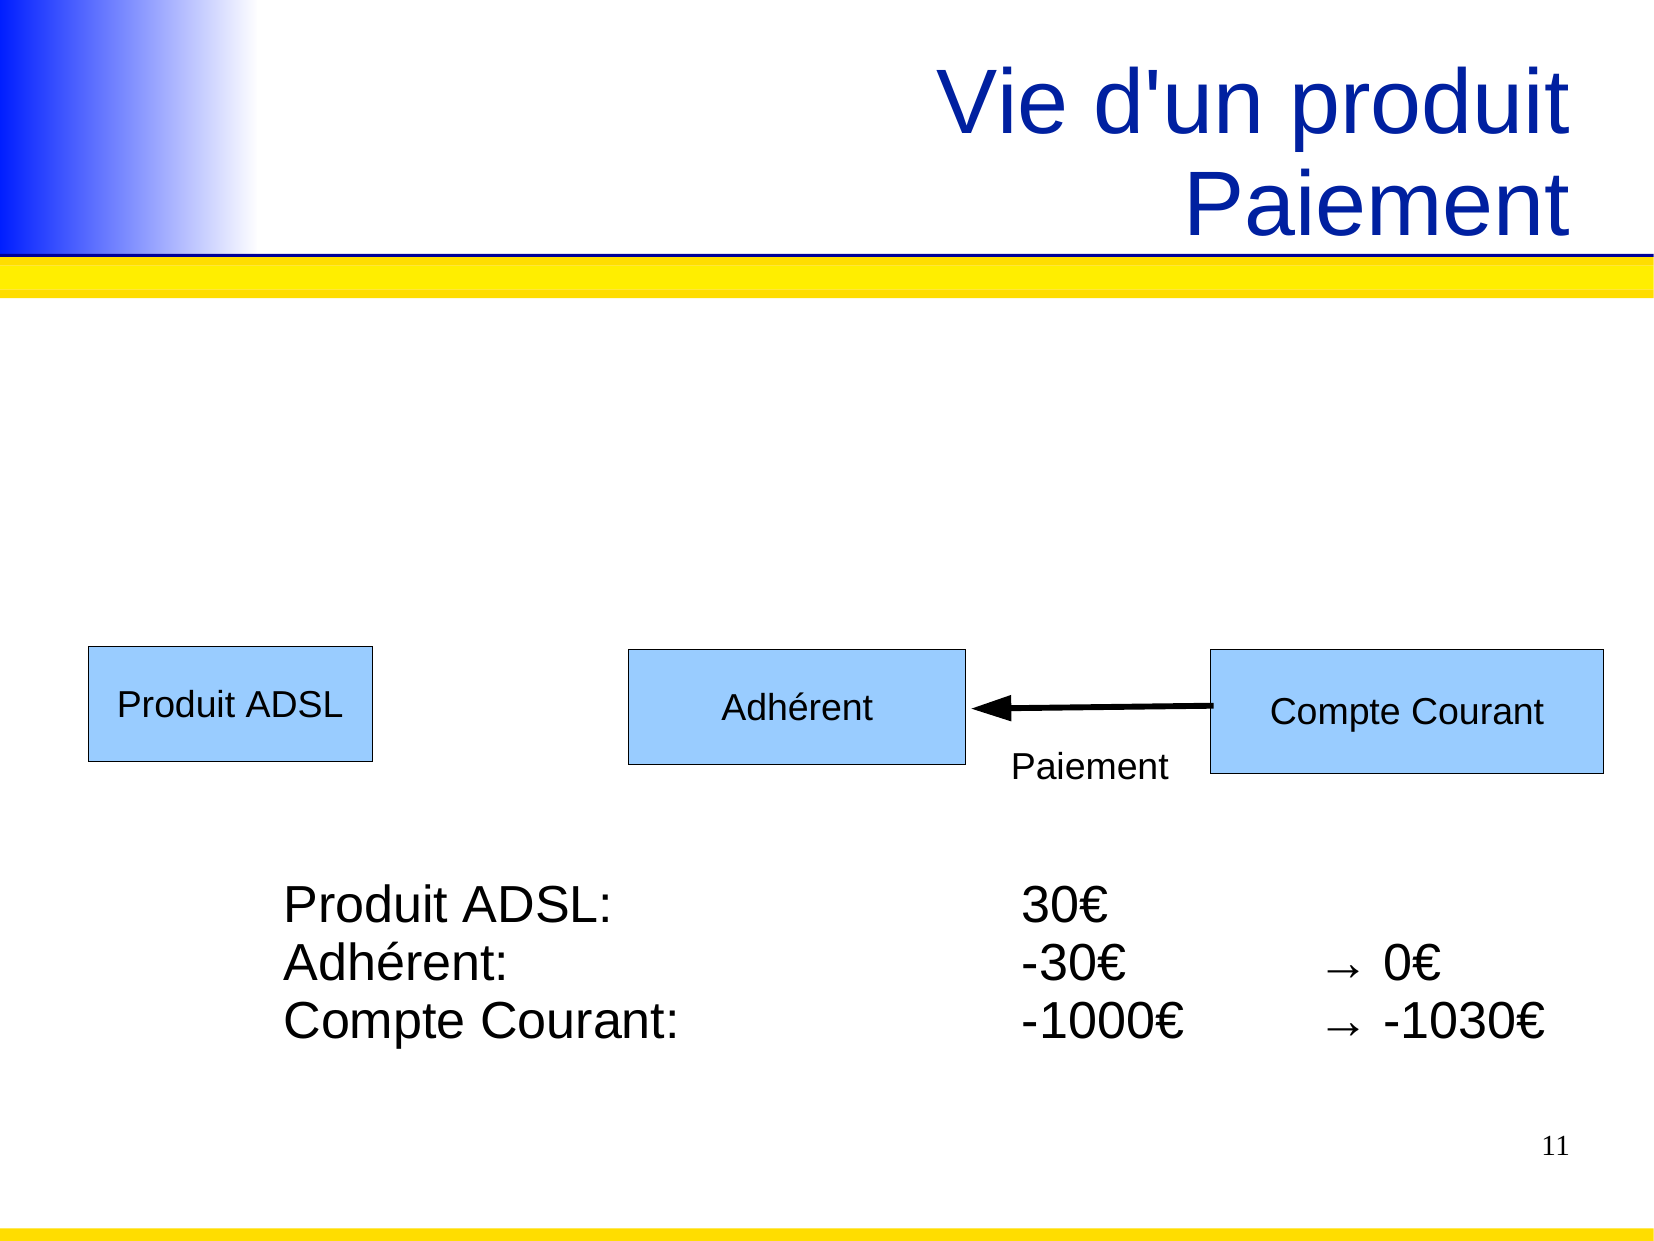

# Vie d'un produit Paiement
Produit ADSL
Adhérent
Compte Courant
Paiement
Produit ADSL:						30€
Adhérent:							-30€			→ 0€
Compte Courant:					-1000€		→ -1030€
11